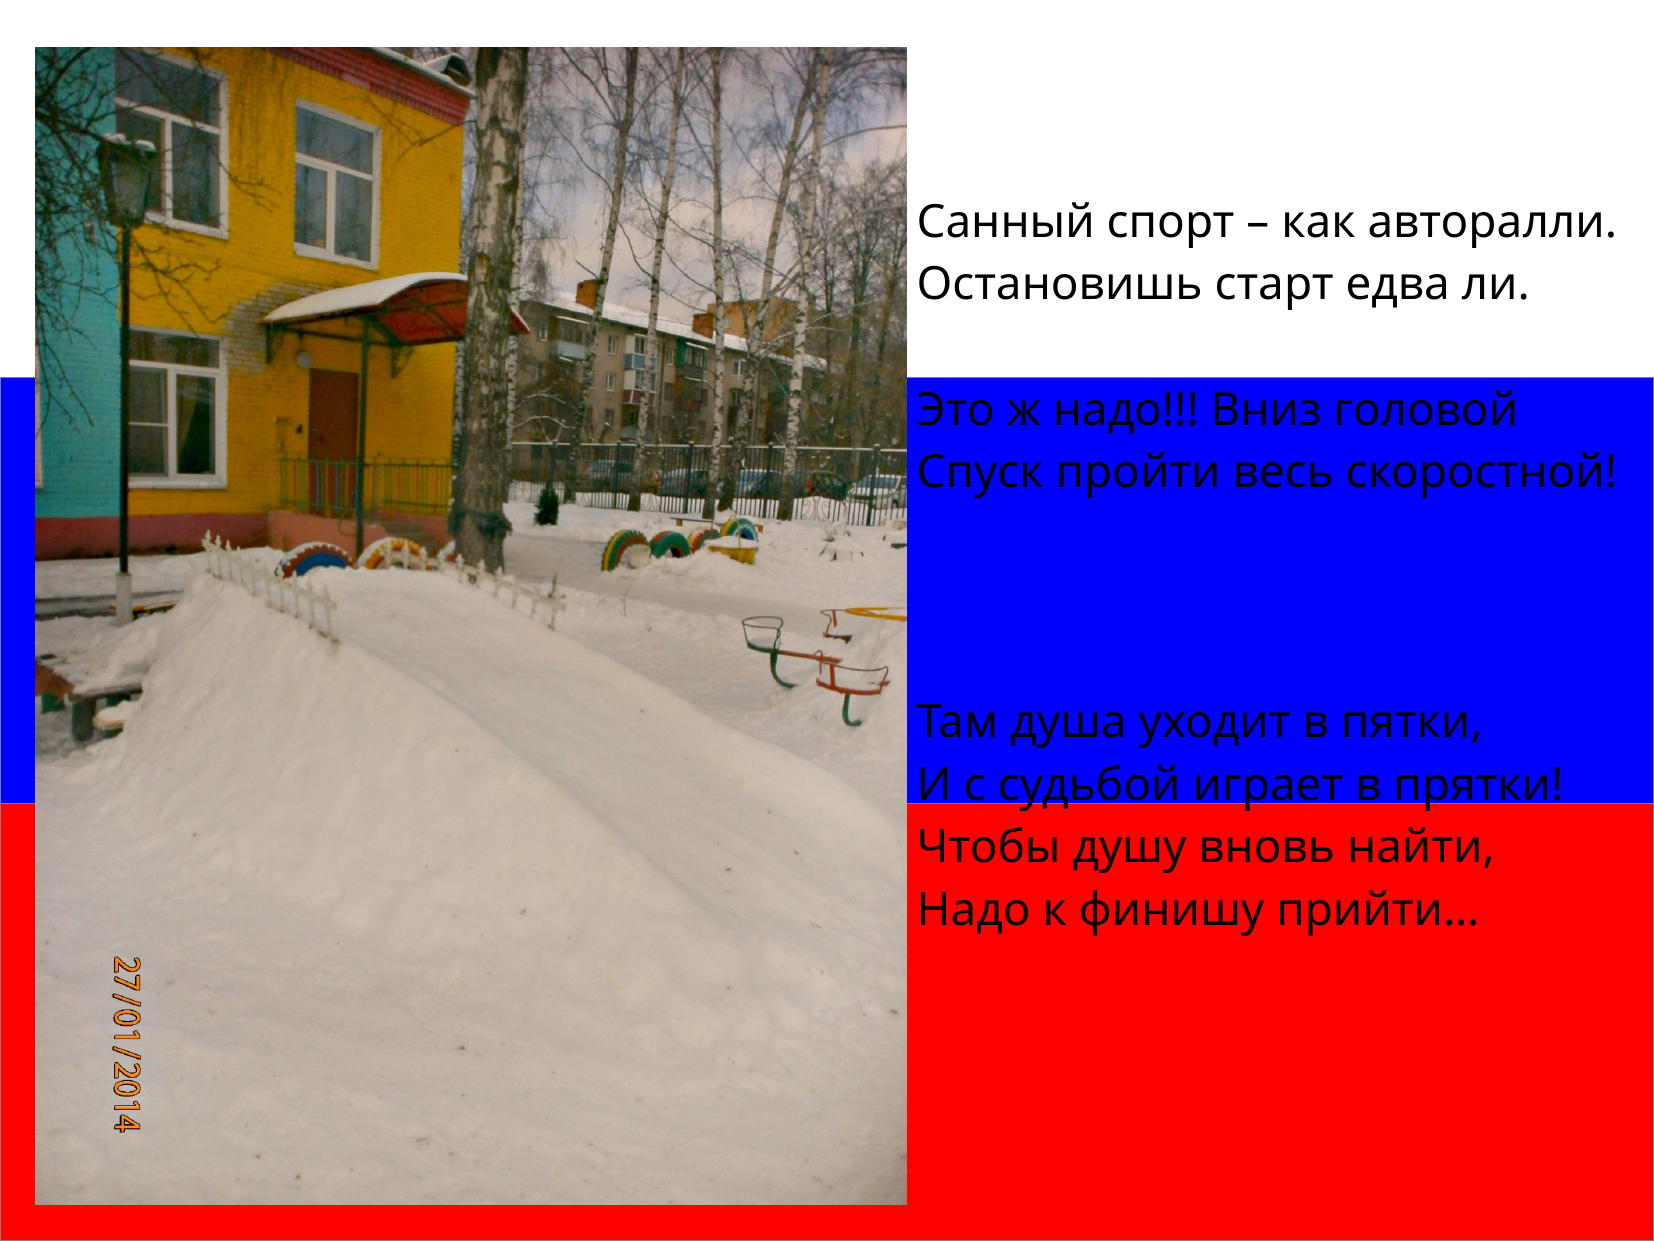

Санный спорт – как авторалли.
Остановишь старт едва ли.
Это ж надо!!! Вниз головой
Спуск пройти весь скоростной!
Там душа уходит в пятки,
И с судьбой играет в прятки!
Чтобы душу вновь найти,
Надо к финишу прийти…